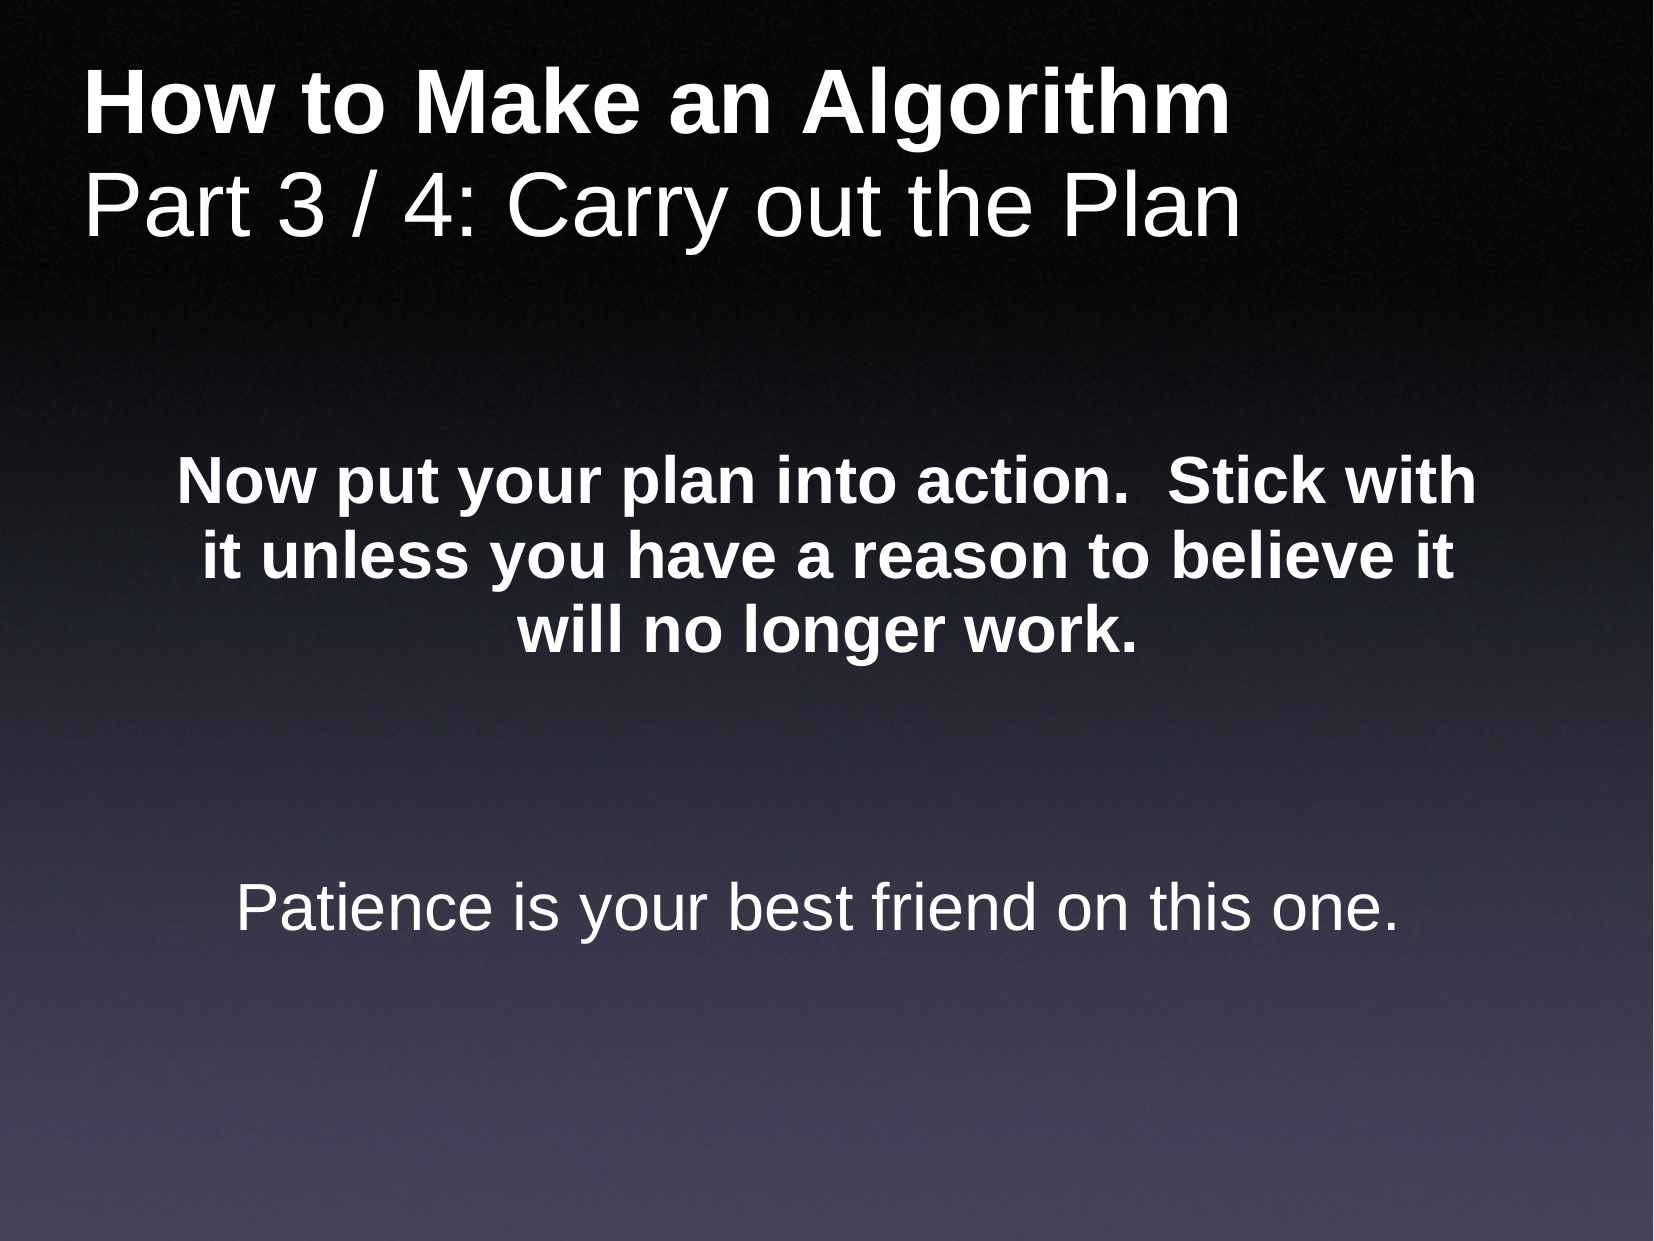

# How to Make an Algorithm Part 3 / 4: Carry out the Plan
Now put your plan into action. Stick with it unless you have a reason to believe it will no longer work.
Patience is your best friend on this one.